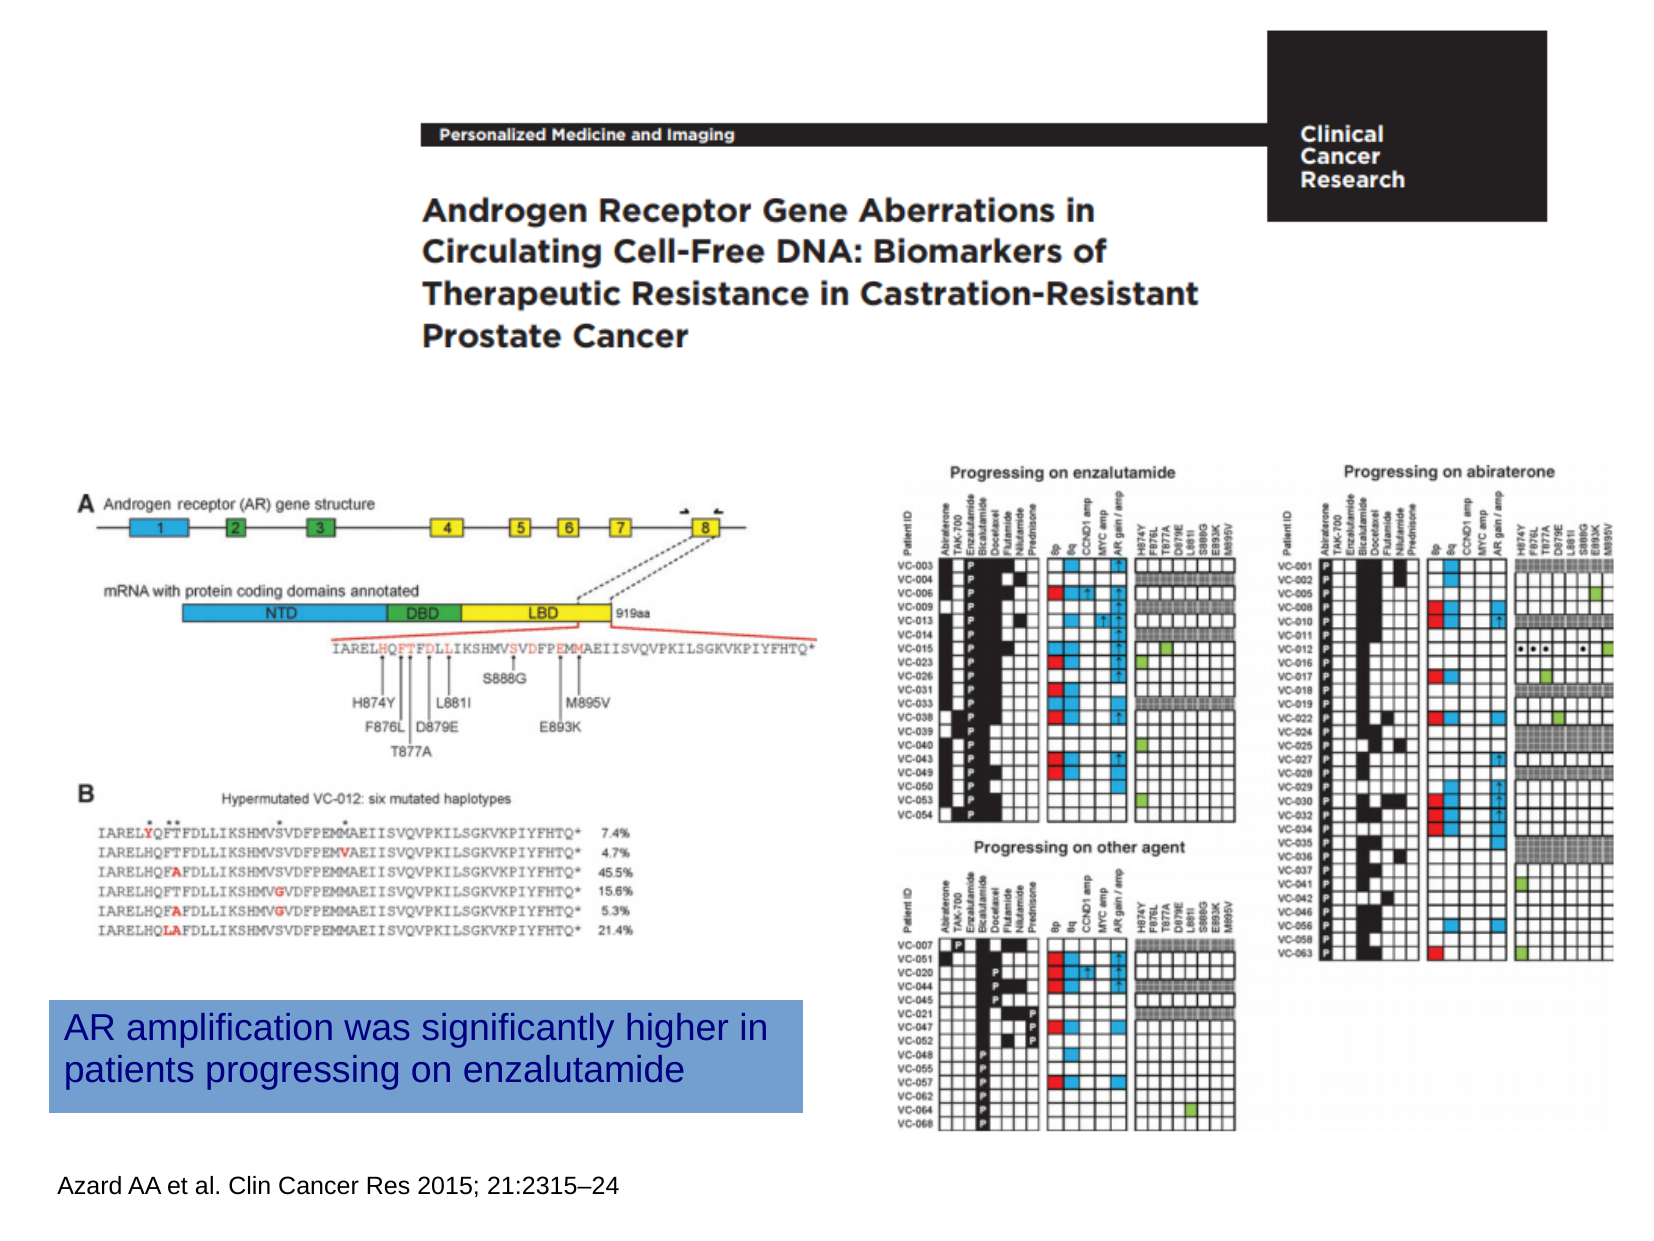

| AR amplification was significantly higher in patients progressing on enzalutamide |
| --- |
Azard AA et al. Clin Cancer Res 2015; 21:2315–24